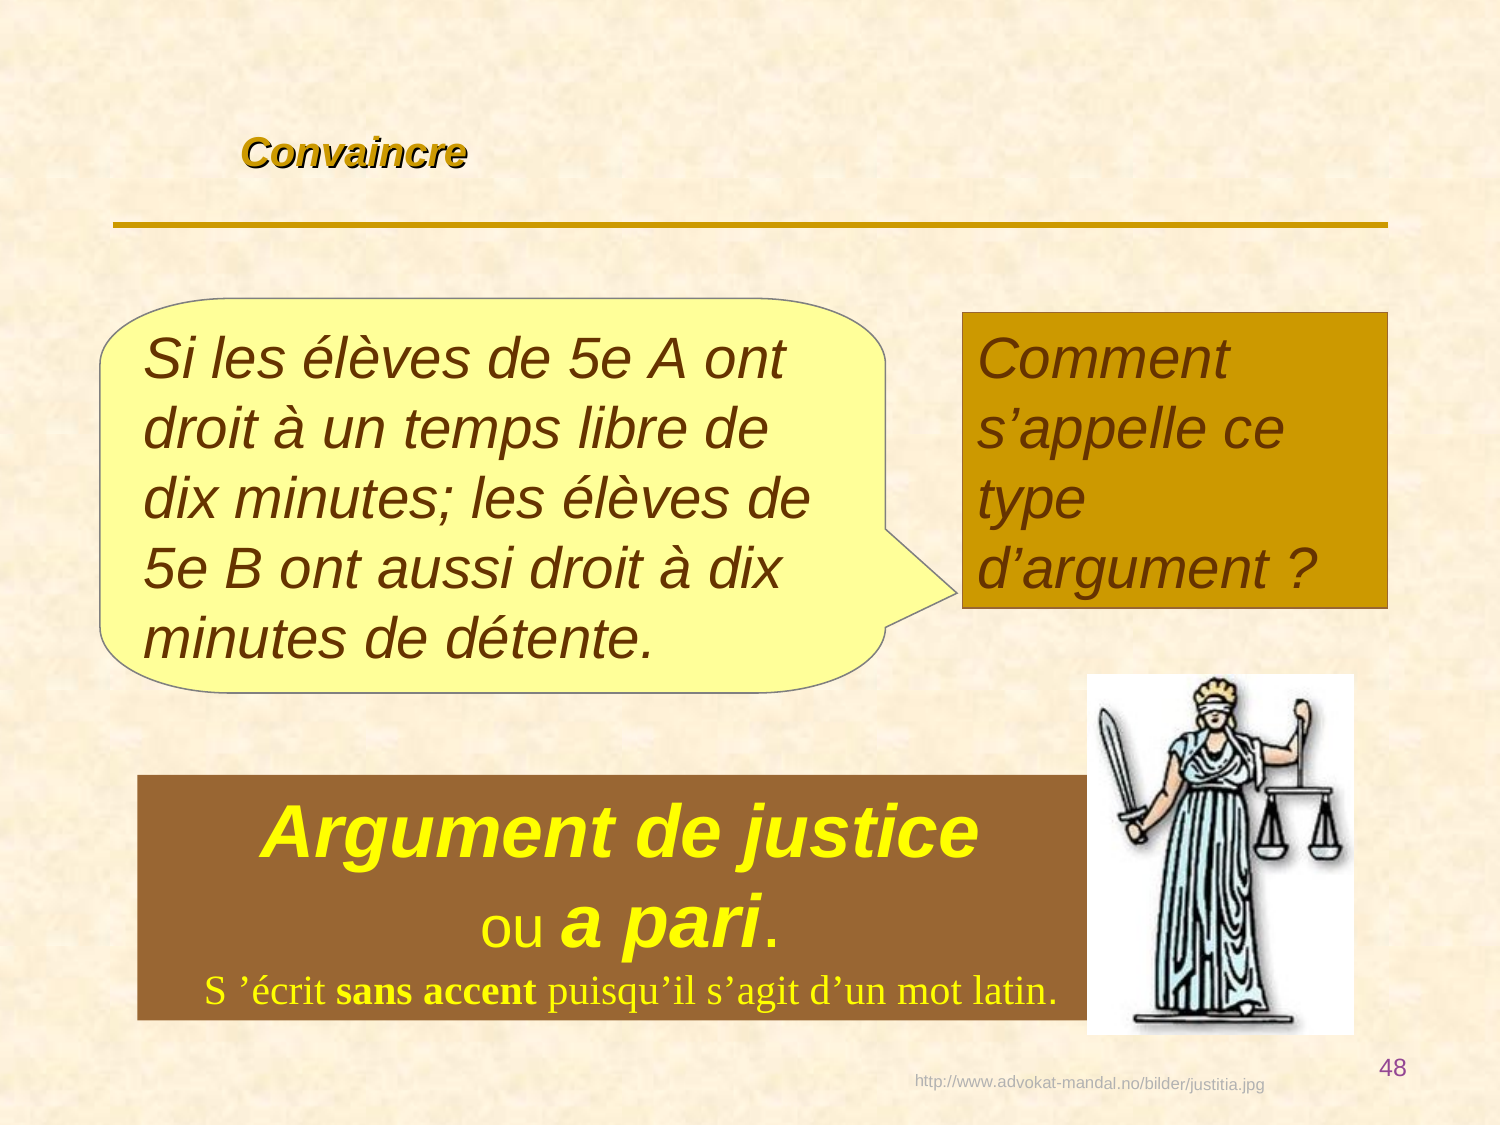

Convaincre
Si les élèves de 5e A ont droit à un temps libre de dix minutes; les élèves de 5e B ont aussi droit à dix minutes de détente.
Comment s’appelle ce type d’argument ?
Argument de justice
ou a pari.
S ’écrit sans accent puisqu’il s’agit d’un mot latin.
48
http://www.advokat-mandal.no/bilder/justitia.jpg